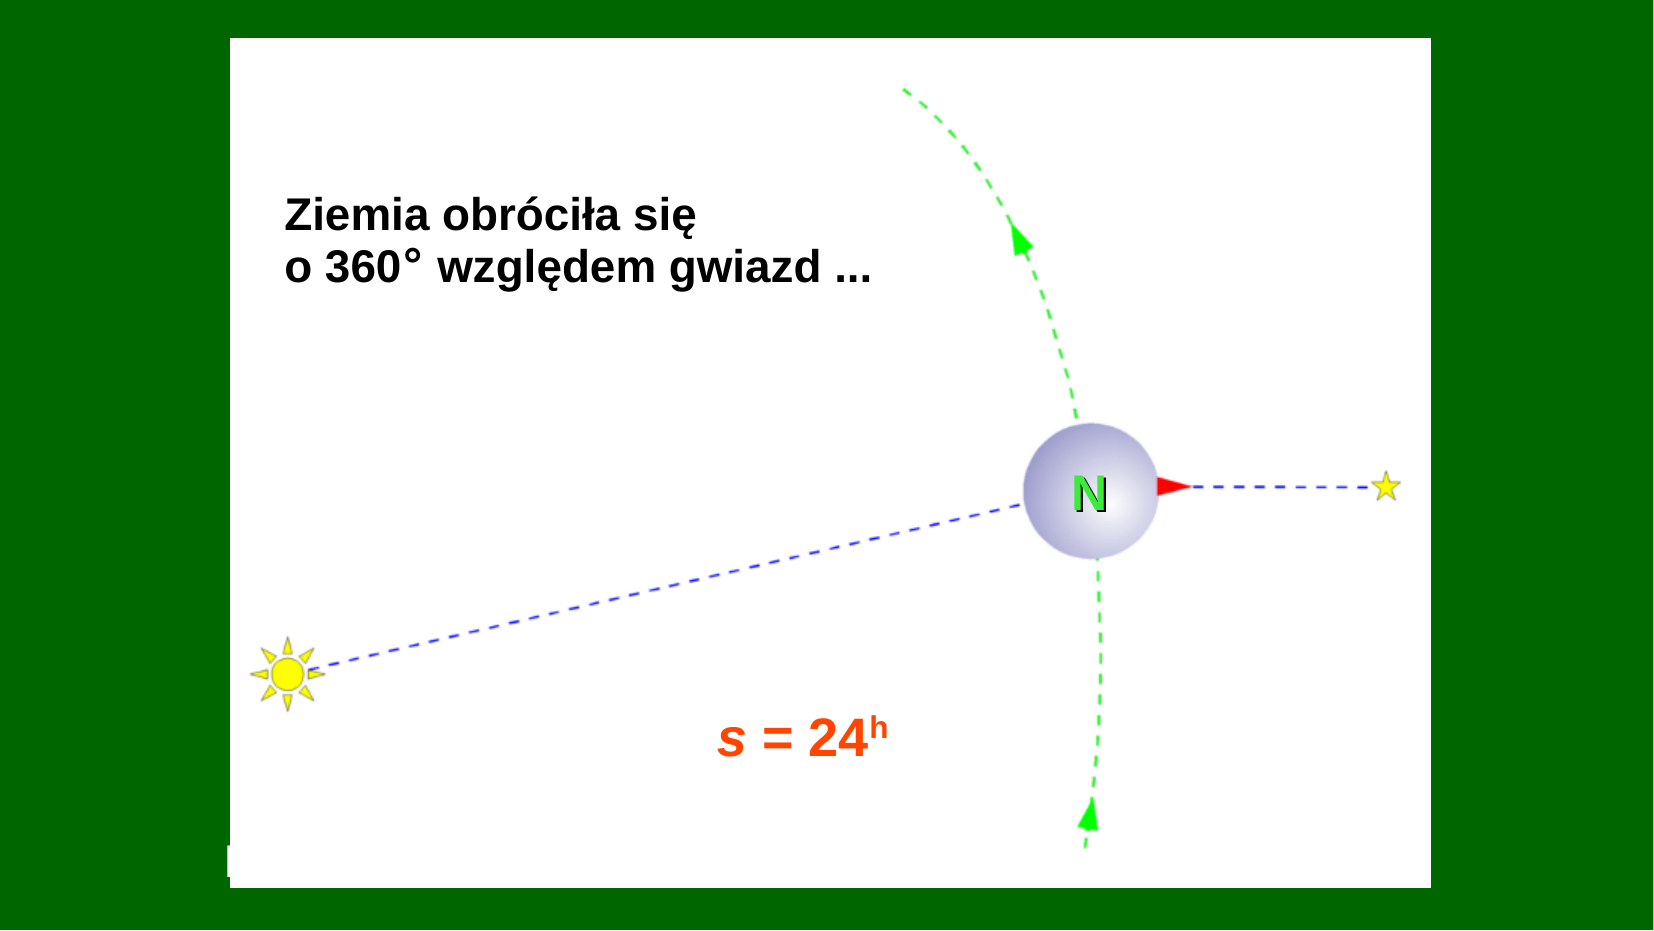

Ziemia obróciła się
o 360° względem gwiazd ...
N
s = 24h
Minęła doba czasu gwiazdowego...